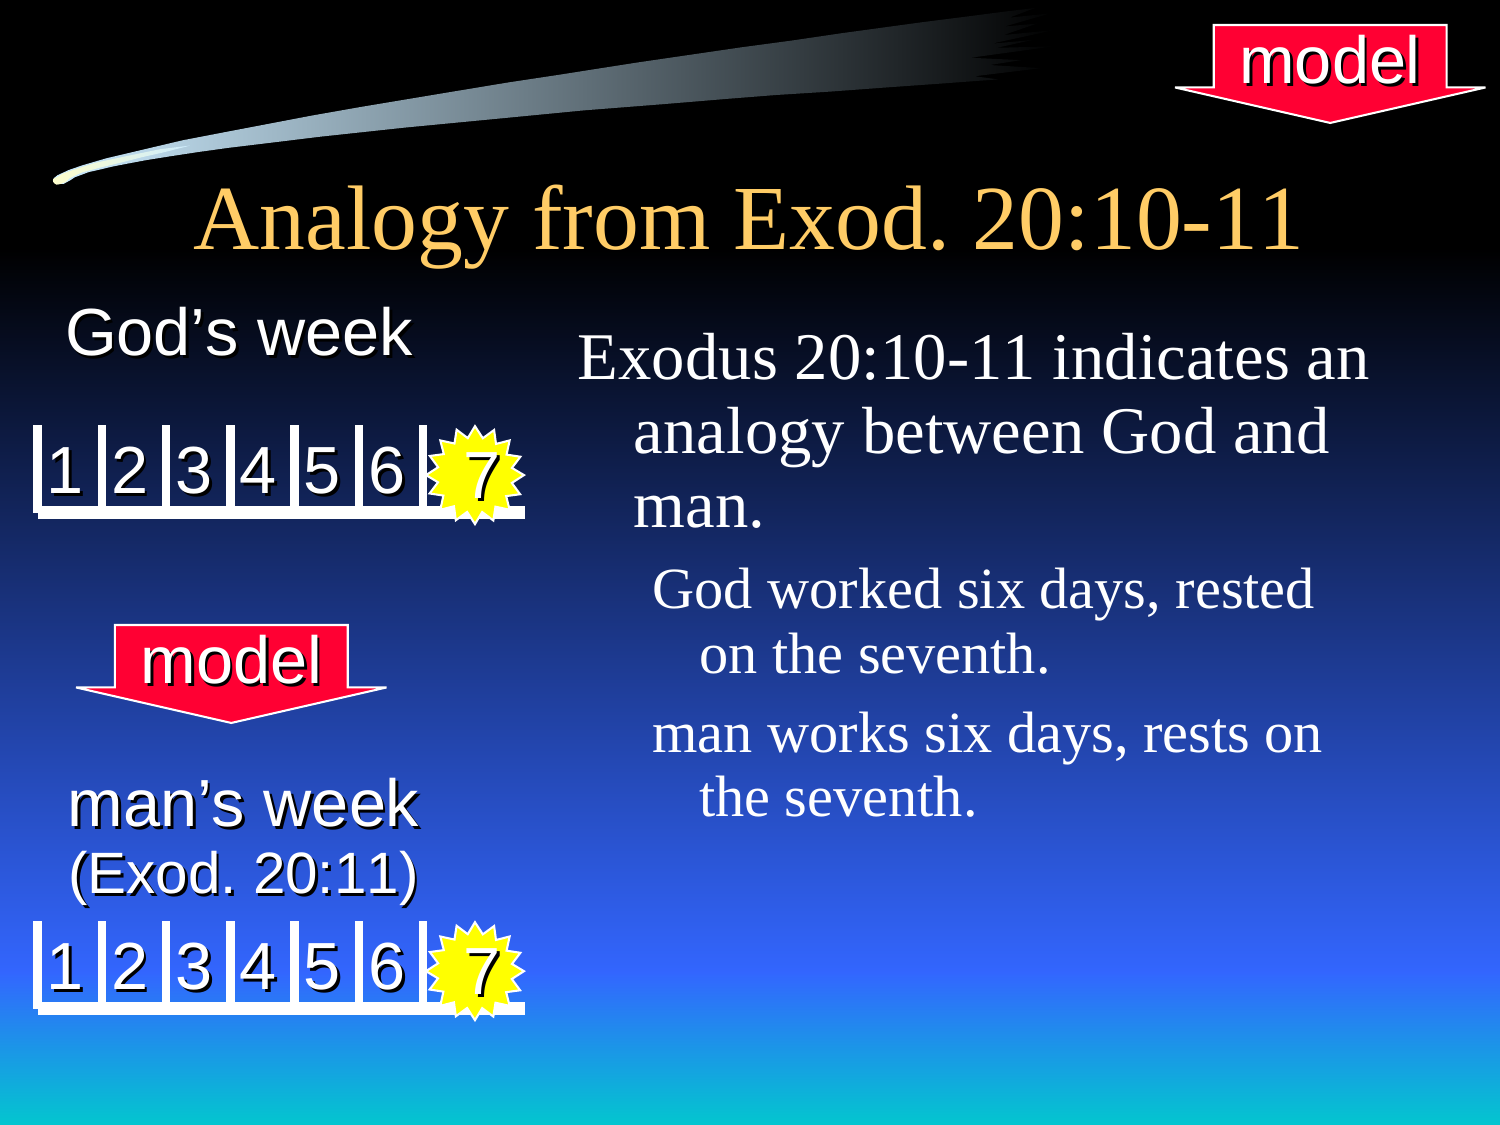

model
# Analogy from Exod. 20:10-11
God’s week
Exodus 20:10-11 indicates an analogy between God and man.
God worked six days, rested on the seventh.
man works six days, rests on the seventh.
1
2
3
4
5
6
7
model
man’s week (Exod. 20:11)
1
2
3
4
5
6
7